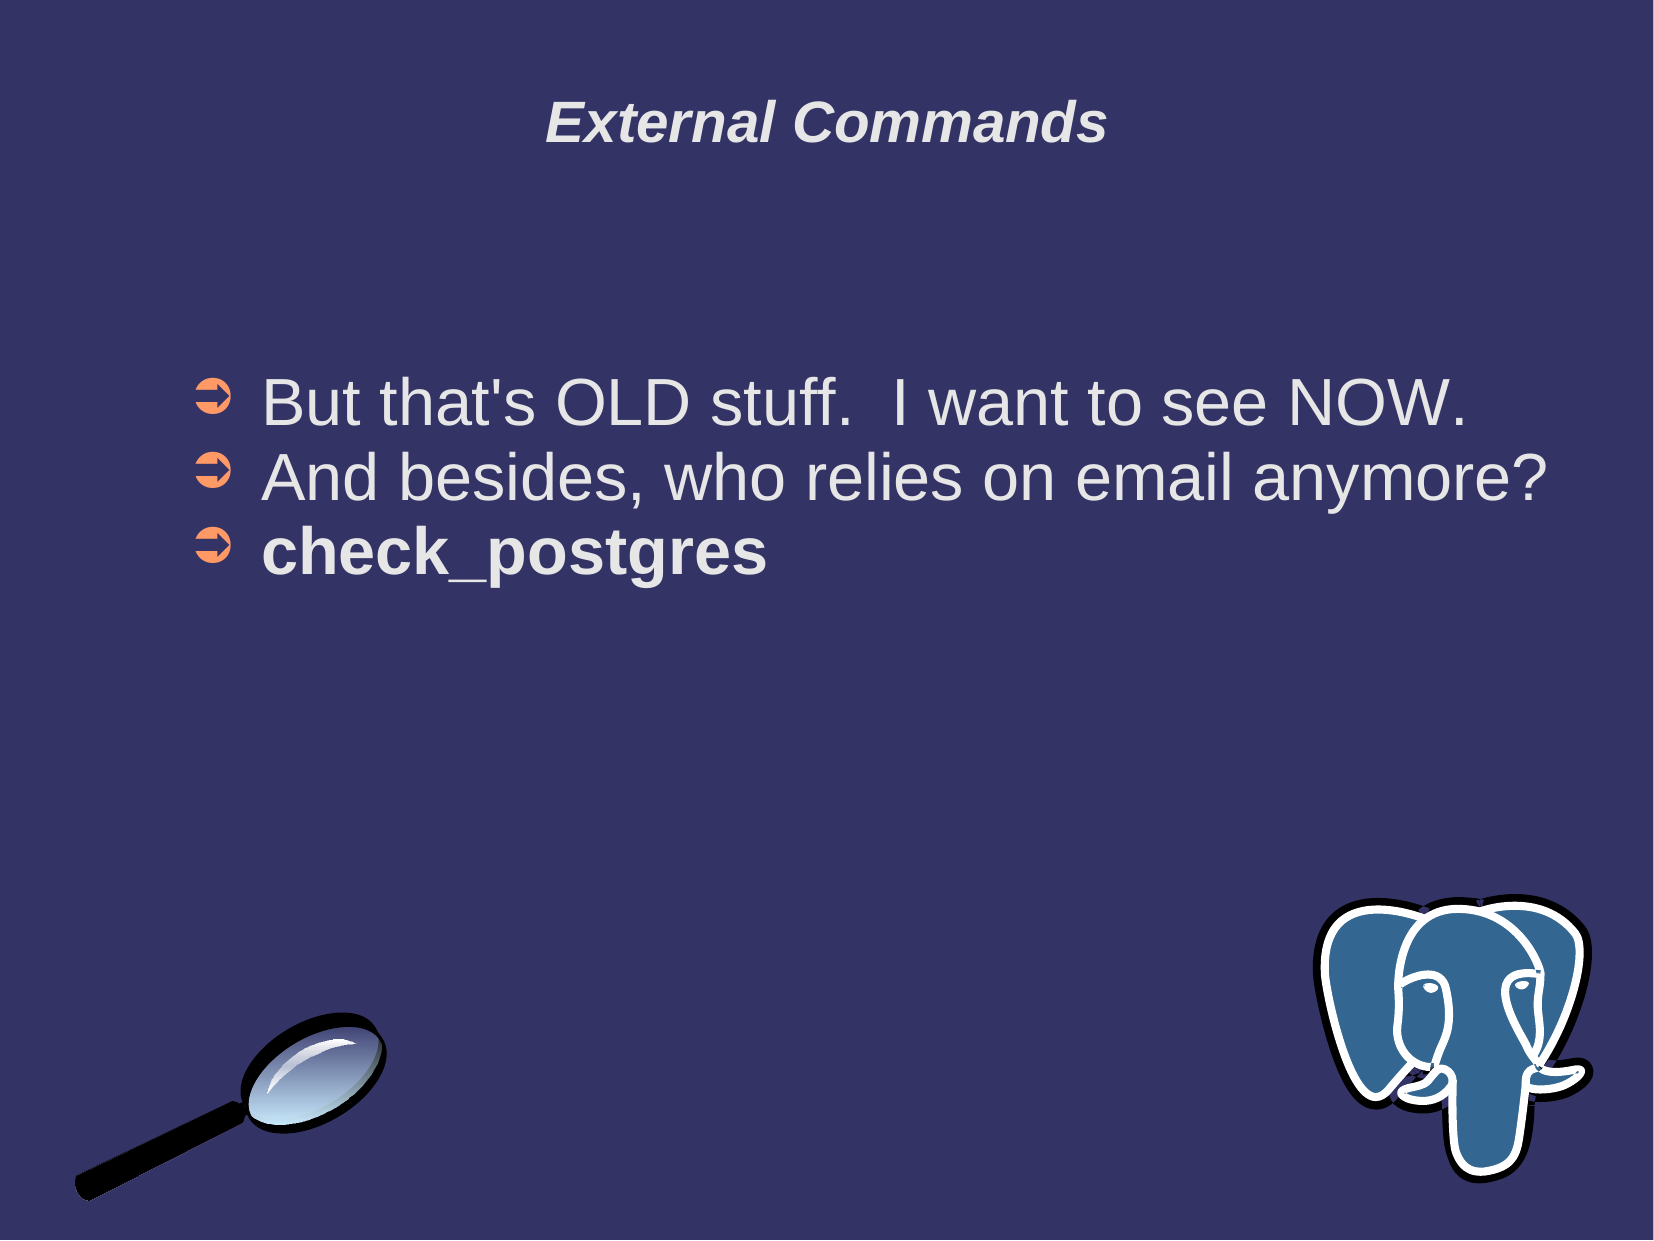

# External Commands
But that's OLD stuff. I want to see NOW.
And besides, who relies on email anymore?
check_postgres